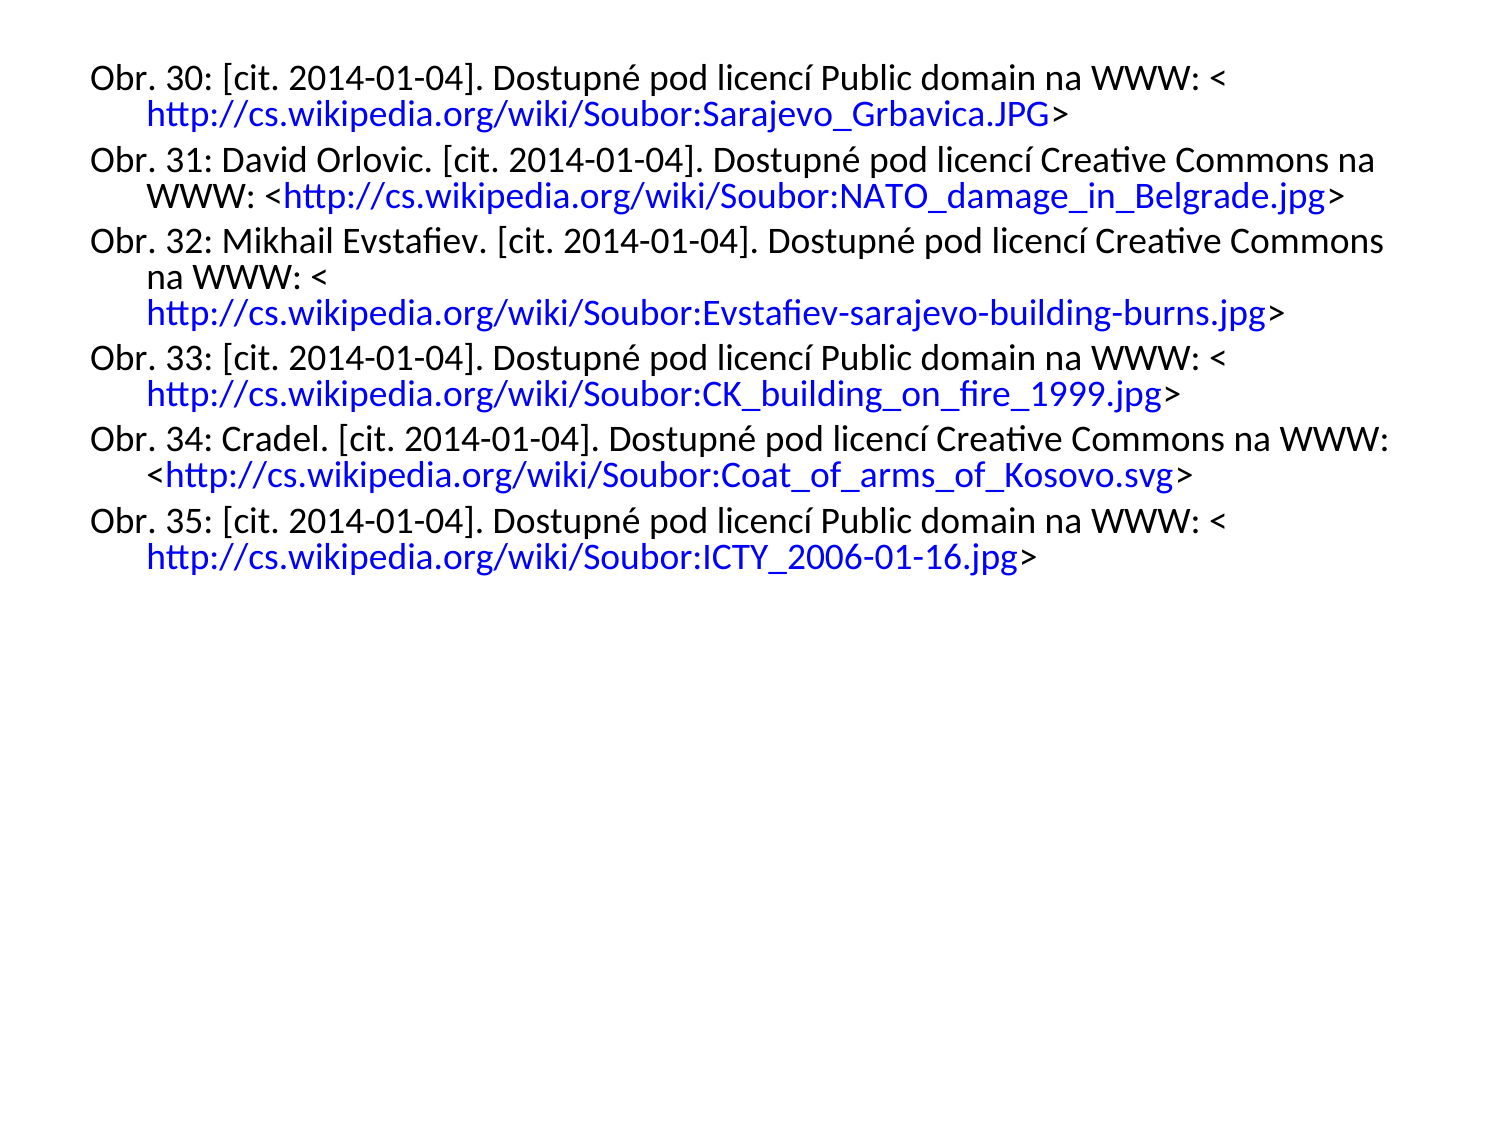

# Obr. 30: [cit. 2014-01-04]. Dostupné pod licencí Public domain na WWW: <http://cs.wikipedia.org/wiki/Soubor:Sarajevo_Grbavica.JPG>
Obr. 31: David Orlovic. [cit. 2014-01-04]. Dostupné pod licencí Creative Commons na WWW: <http://cs.wikipedia.org/wiki/Soubor:NATO_damage_in_Belgrade.jpg>
Obr. 32: Mikhail Evstafiev. [cit. 2014-01-04]. Dostupné pod licencí Creative Commons na WWW: <http://cs.wikipedia.org/wiki/Soubor:Evstafiev-sarajevo-building-burns.jpg>
Obr. 33: [cit. 2014-01-04]. Dostupné pod licencí Public domain na WWW: <http://cs.wikipedia.org/wiki/Soubor:CK_building_on_fire_1999.jpg>
Obr. 34: Cradel. [cit. 2014-01-04]. Dostupné pod licencí Creative Commons na WWW: <http://cs.wikipedia.org/wiki/Soubor:Coat_of_arms_of_Kosovo.svg>
Obr. 35: [cit. 2014-01-04]. Dostupné pod licencí Public domain na WWW: <http://cs.wikipedia.org/wiki/Soubor:ICTY_2006-01-16.jpg>